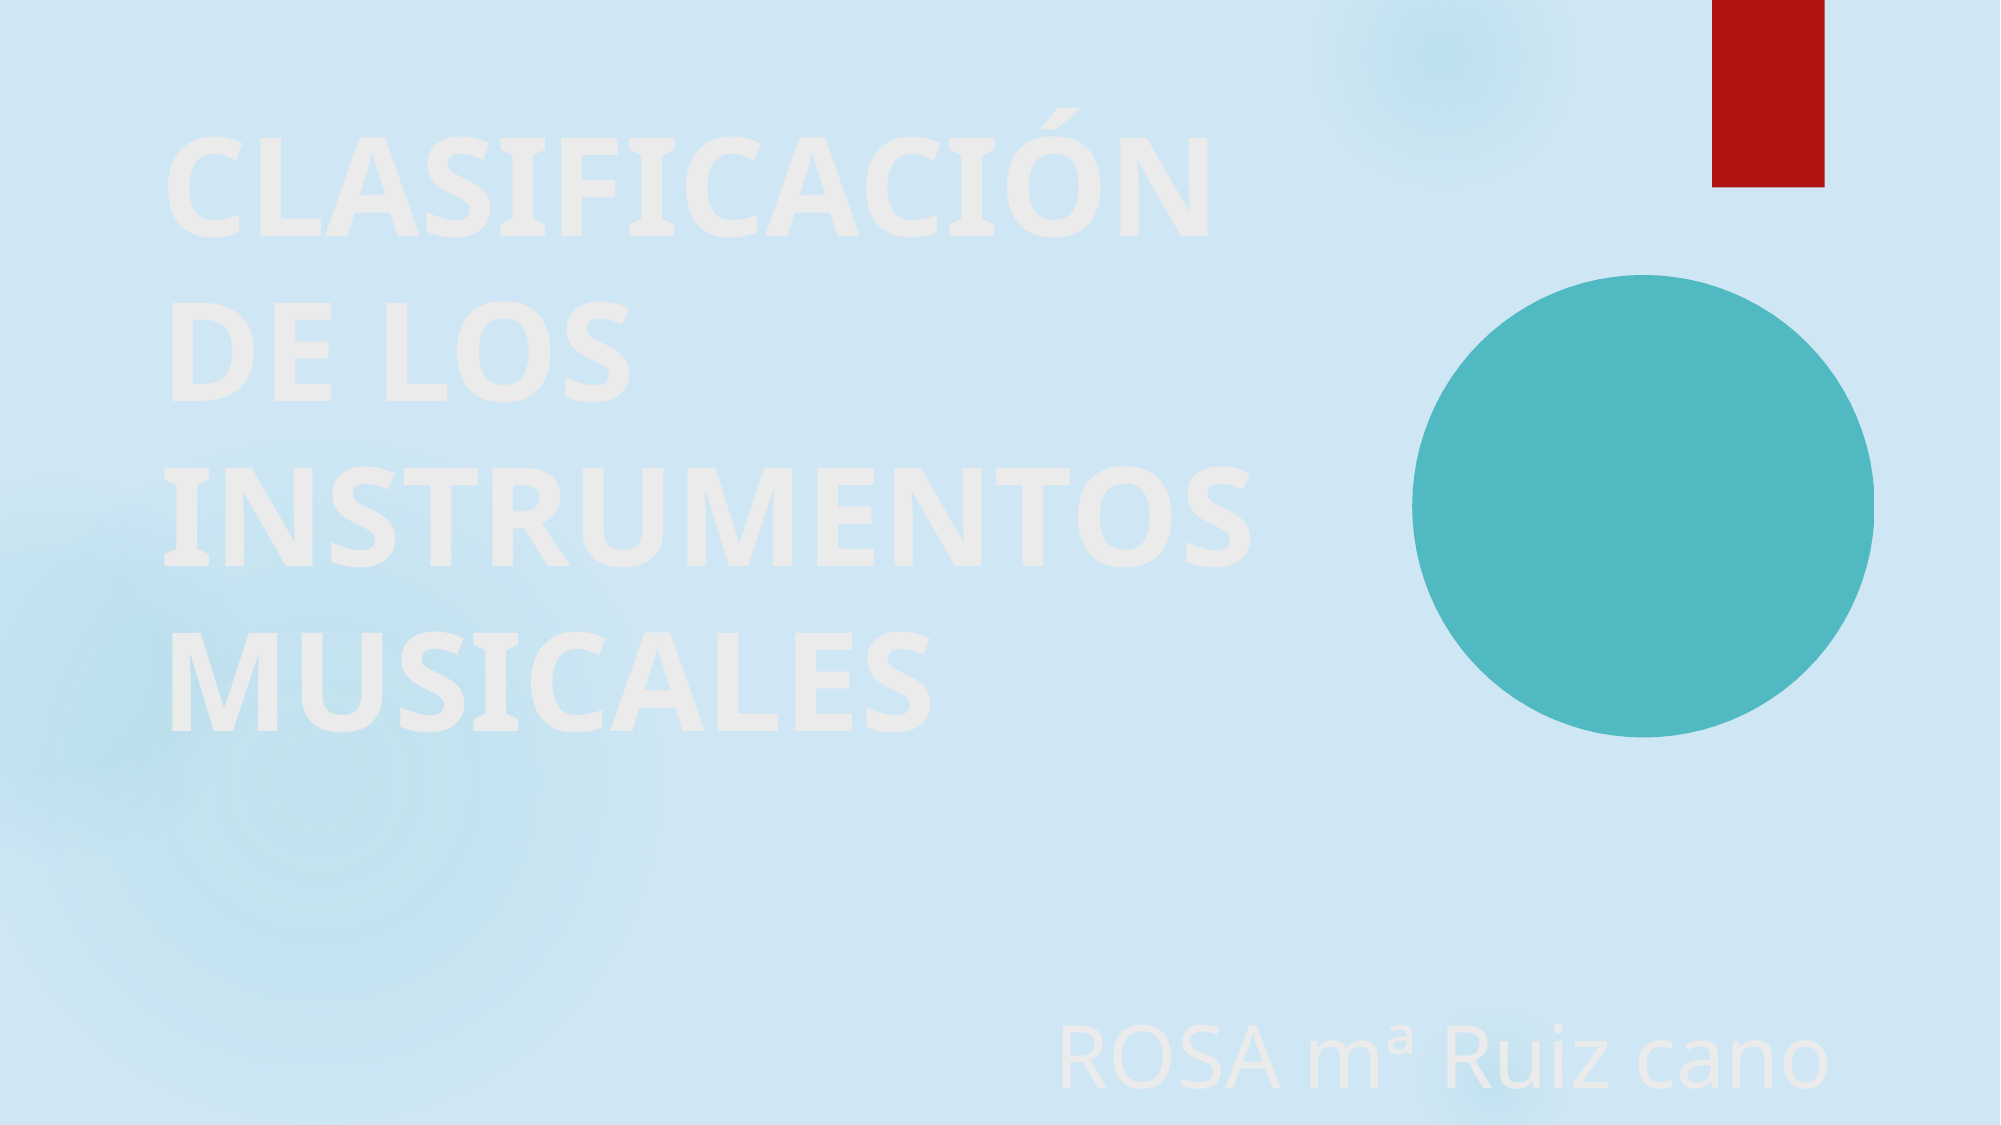

# CLASIFICACIÓN DE LOS INSTRUMENTOS MUSICALES
ROSA mª Ruiz cano